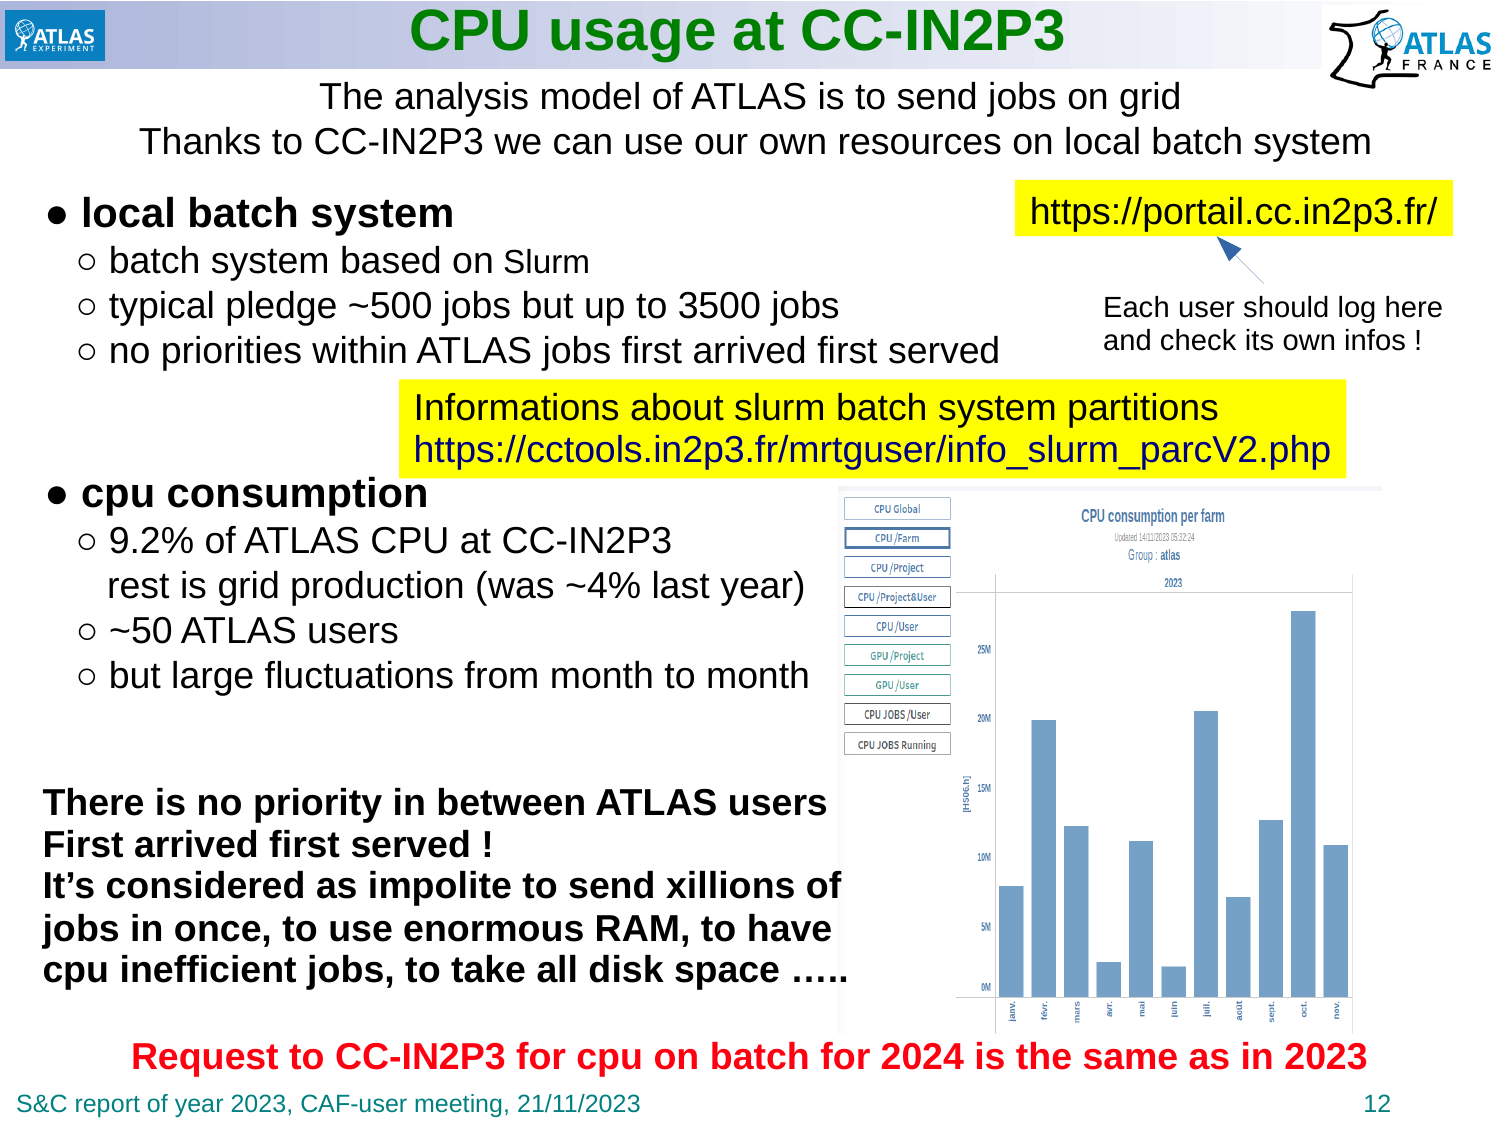

CPU usage at CC-IN2P3
The analysis model of ATLAS is to send jobs on grid
Thanks to CC-IN2P3 we can use our own resources on local batch system
● local batch system
 ○ batch system based on Slurm
 ○ typical pledge ~500 jobs but up to 3500 jobs
 ○ no priorities within ATLAS jobs first arrived first served
● cpu consumption
 ○ 9.2% of ATLAS CPU at CC-IN2P3
 rest is grid production (was ~4% last year)
 ○ ~50 ATLAS users
 ○ but large fluctuations from month to month
https://portail.cc.in2p3.fr/
Each user should log here and check its own infos !
Informations about slurm batch system partitions
https://cctools.in2p3.fr/mrtguser/info_slurm_parcV2.php
There is no priority in between ATLAS users
First arrived first served !
It’s considered as impolite to send xillions of jobs in once, to use enormous RAM, to have cpu inefficient jobs, to take all disk space …..
Request to CC-IN2P3 for cpu on batch for 2024 is the same as in 2023